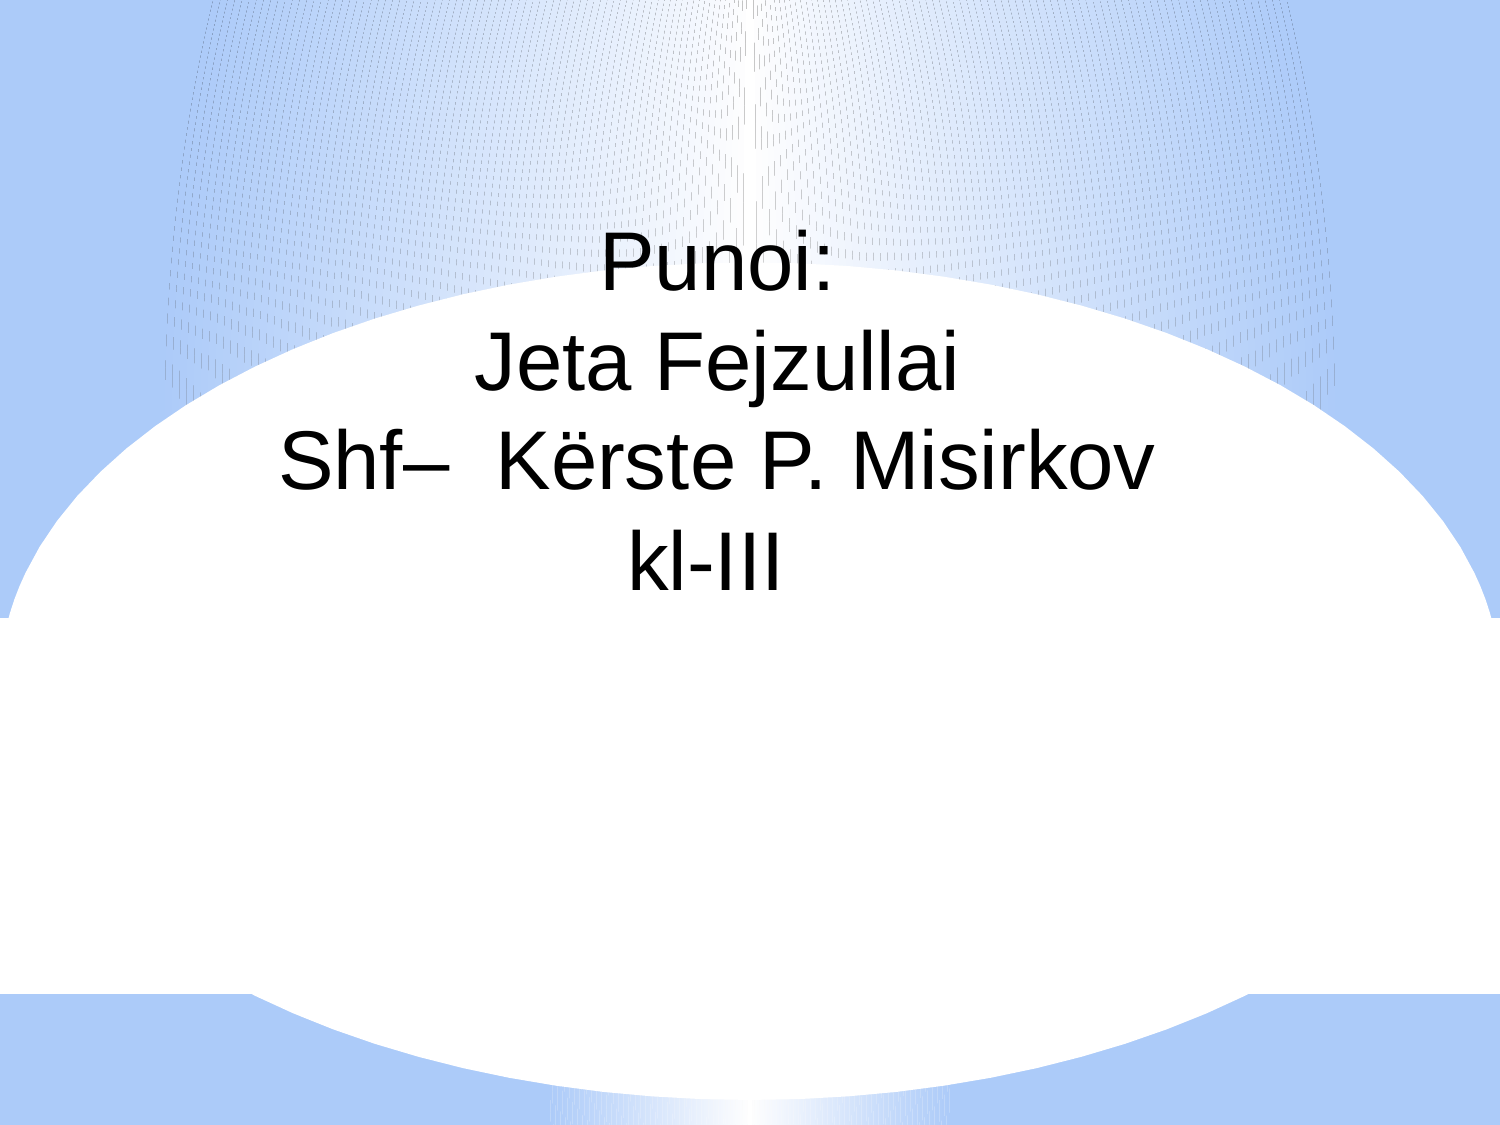

Punoi:
Jeta Fejzullai
Shf– Kërste P. Misirkov
kl-III